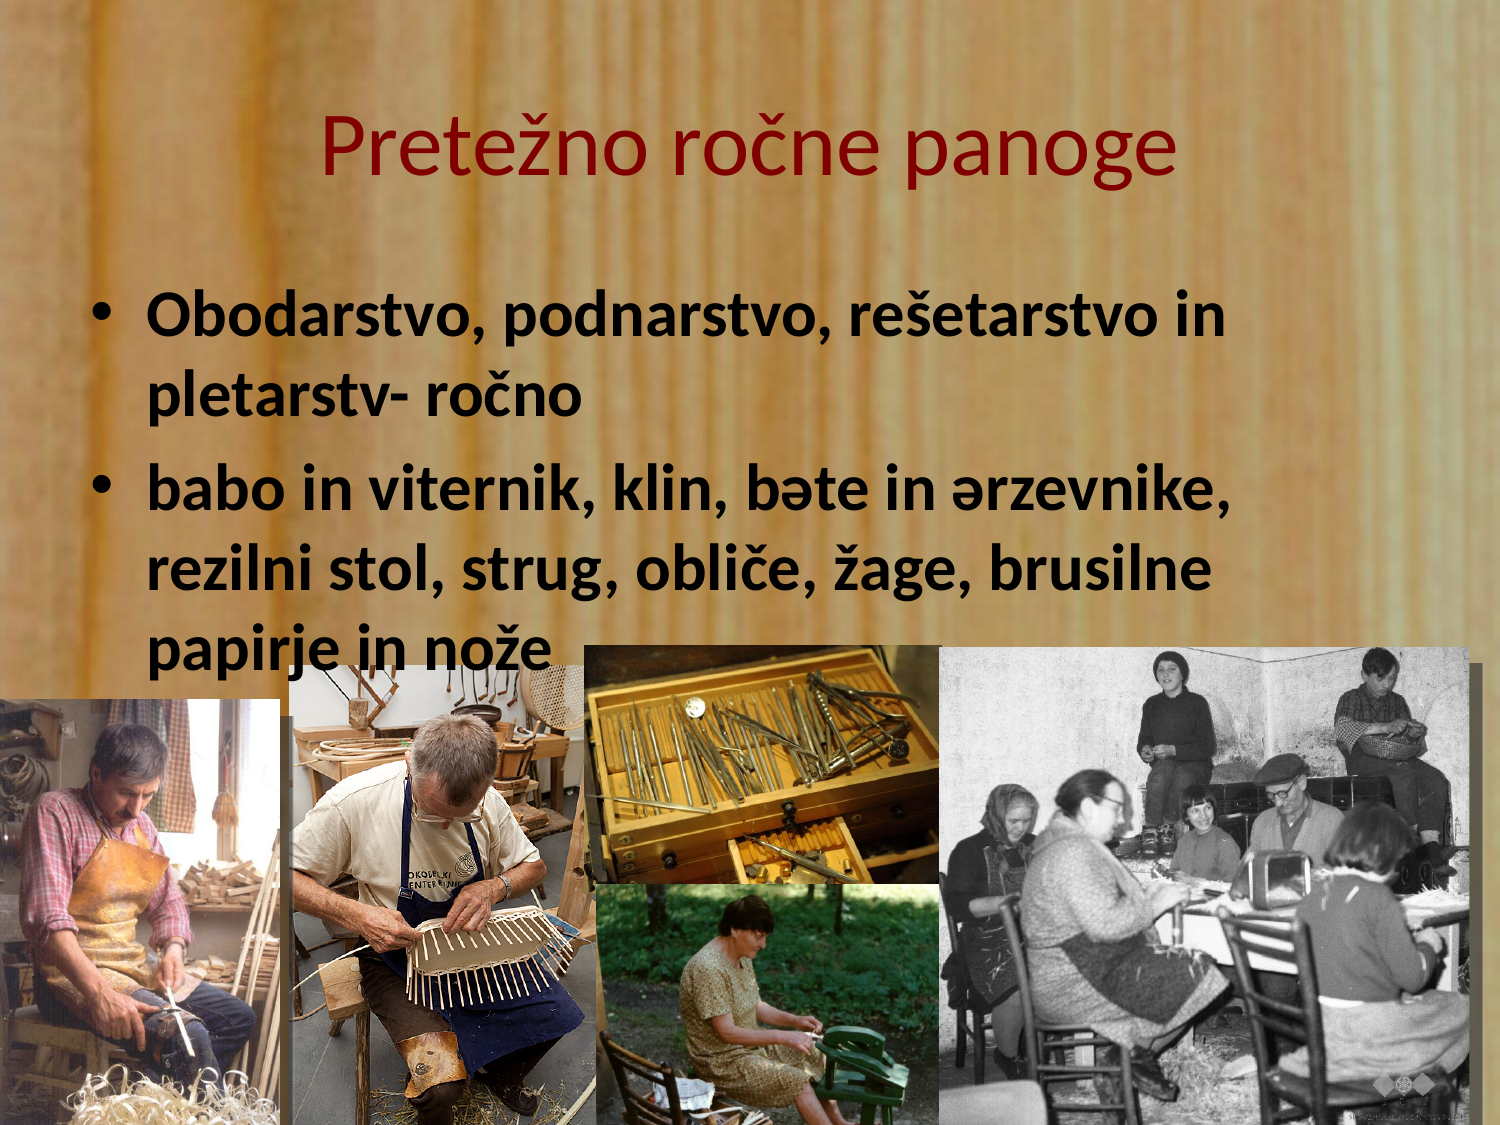

# Pretežno ročne panoge
Obodarstvo, podnarstvo, rešetarstvo in pletarstv- ročno
babo in viternik, klin, bəte in ərzevnike, rezilni stol, strug, obliče, žage, brusilne papirje in nože